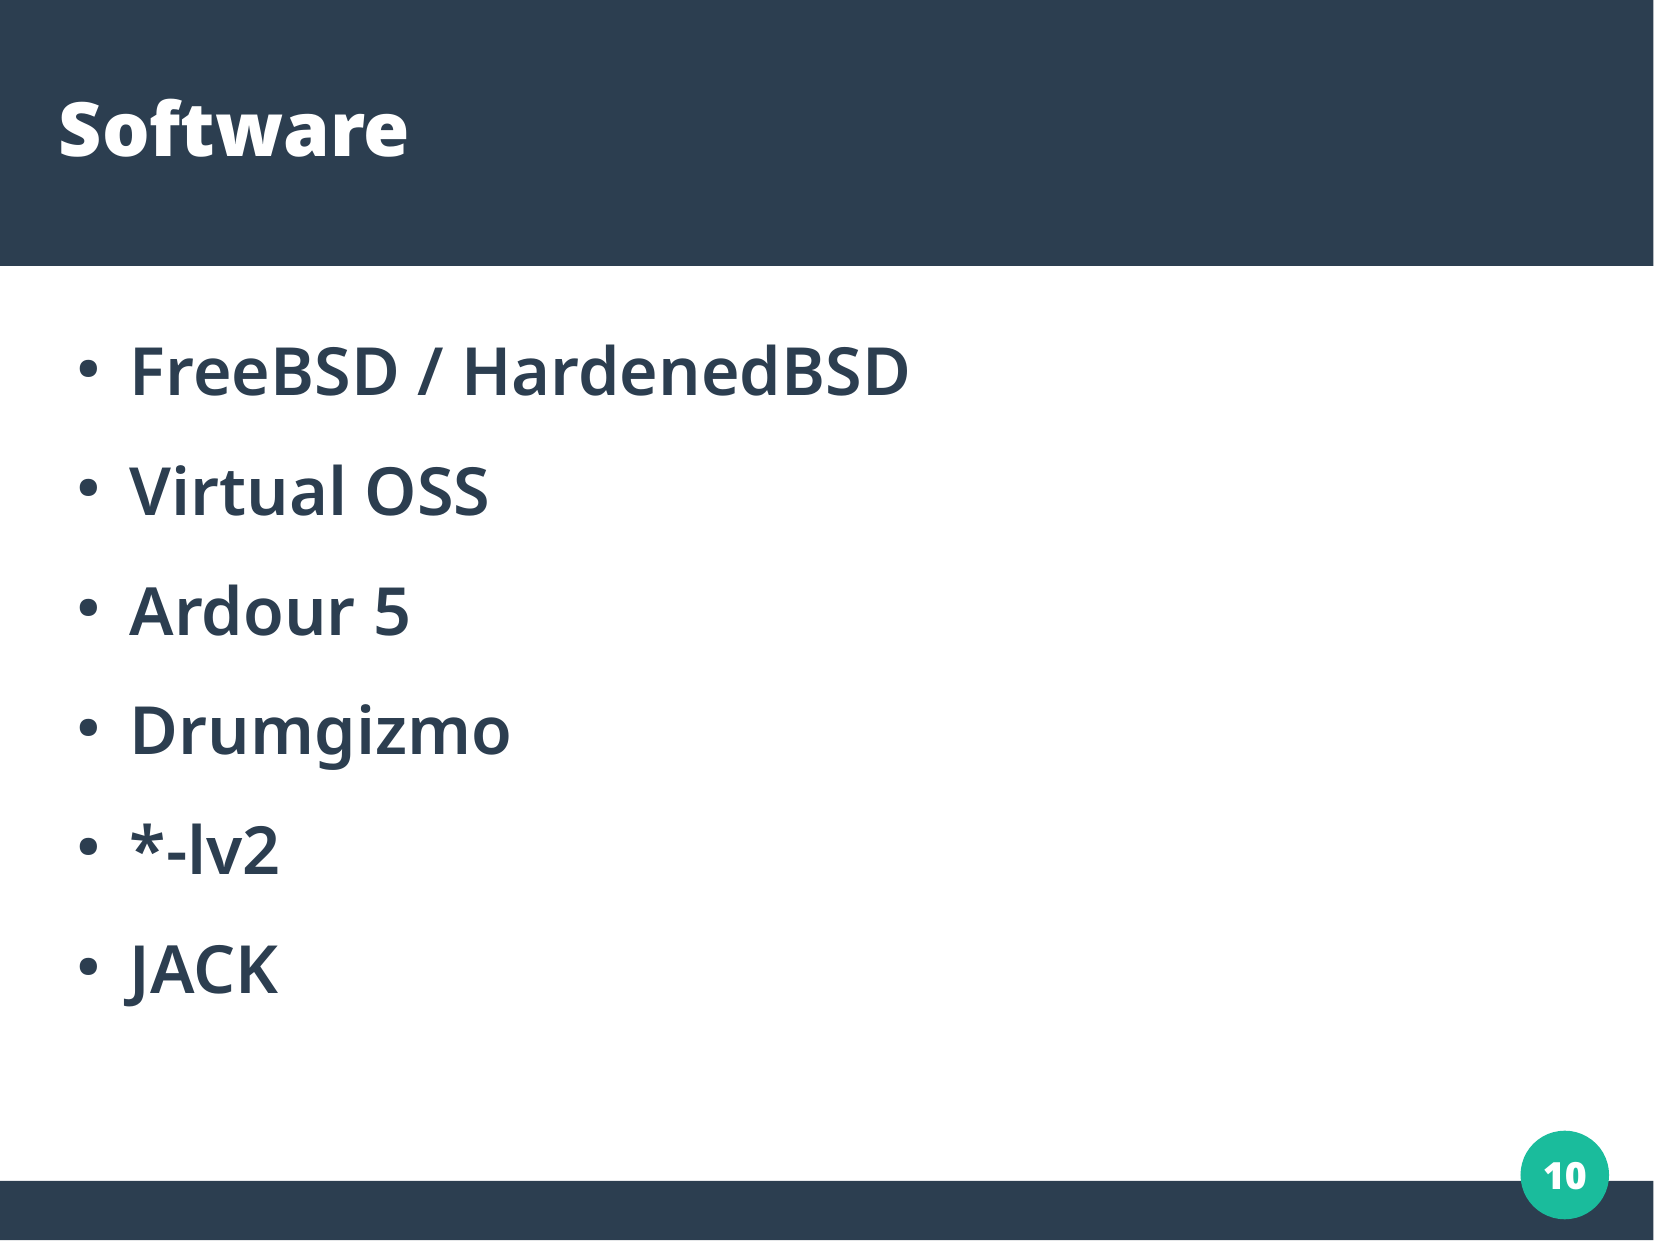

# Software
FreeBSD / HardenedBSD
Virtual OSS
Ardour 5
Drumgizmo
*-lv2
JACK
10